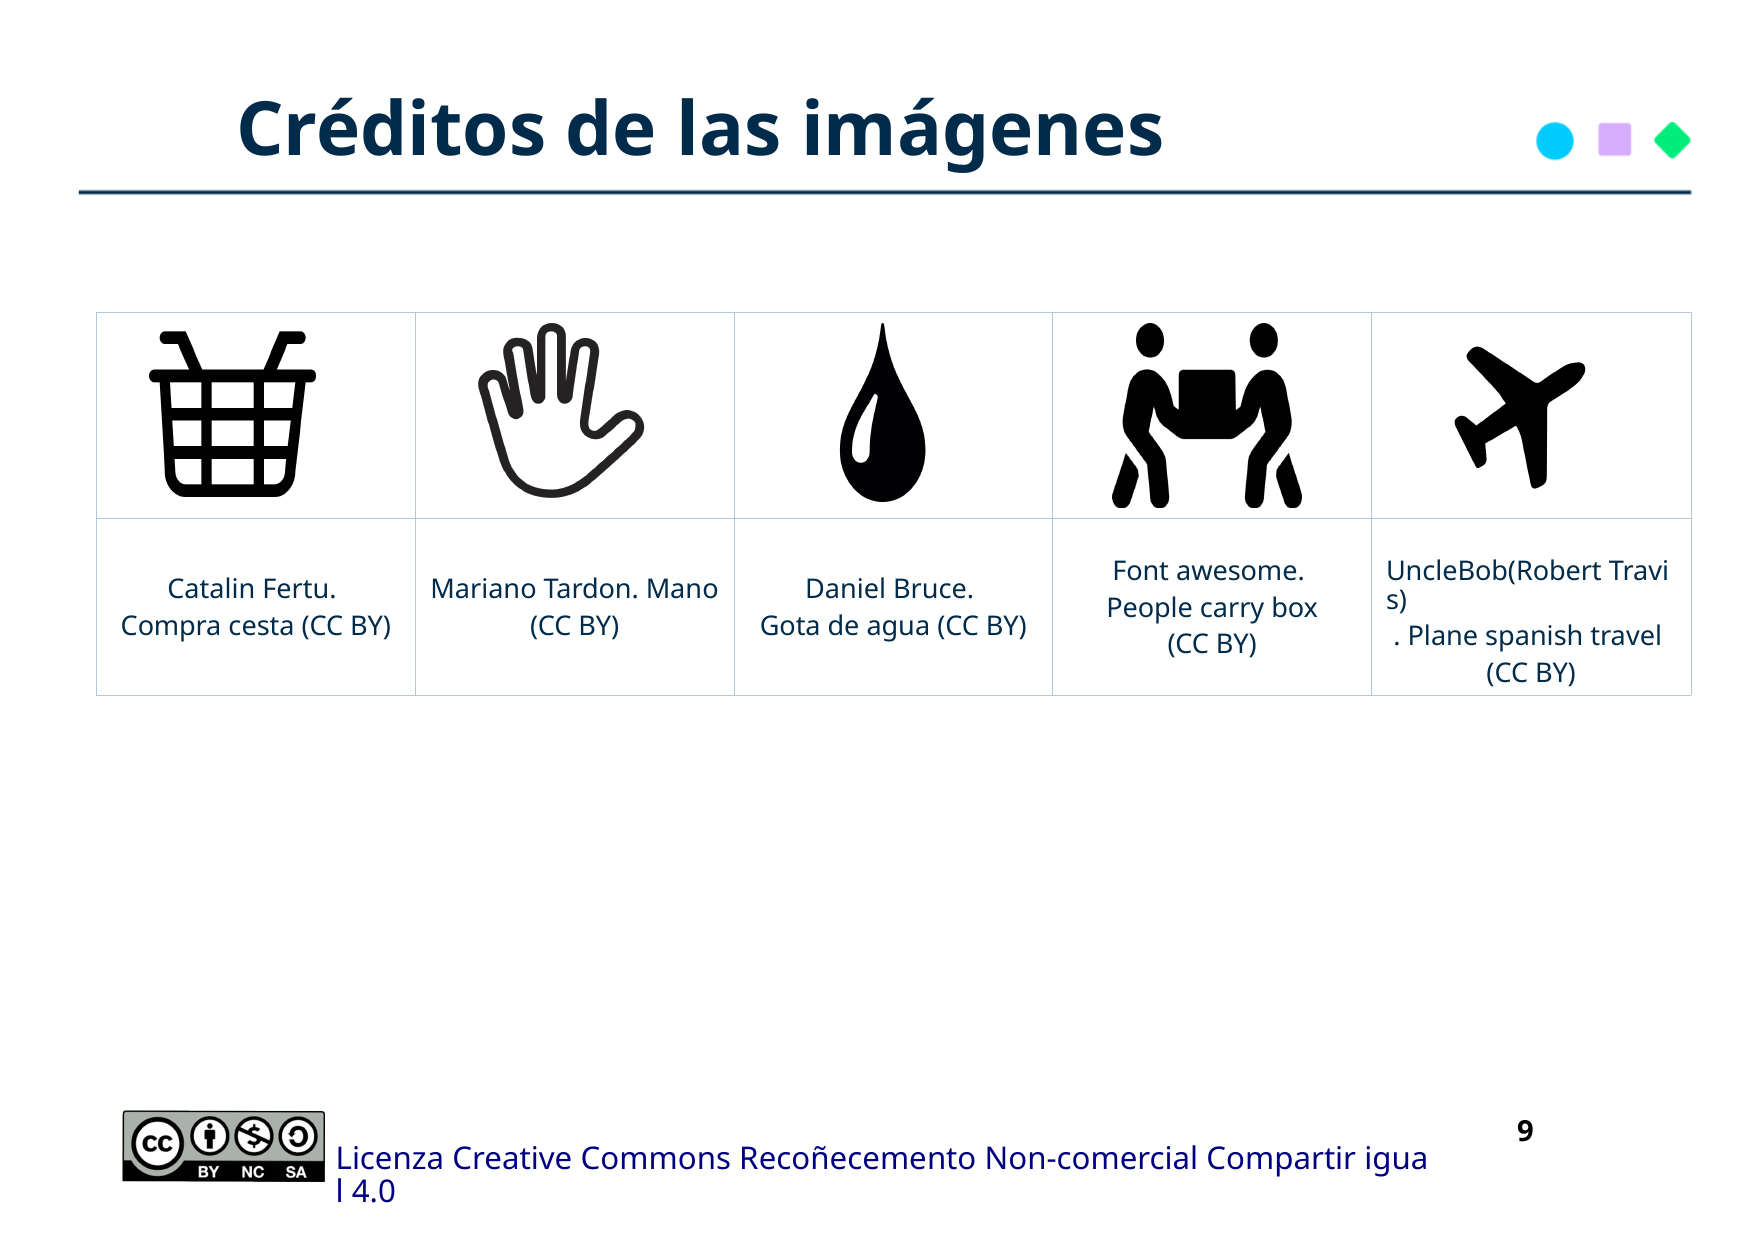

# Créditos de las imágenes
| | | | | |
| --- | --- | --- | --- | --- |
| Catalin Fertu. Compra cesta (CC BY) | Mariano Tardon. Mano (CC BY) | Daniel Bruce. Gota de agua (CC BY) | Font awesome. People carry box (CC BY) | UncleBob(Robert Travis). Plane spanish travel (CC BY) |
Licenza Creative Commons Recoñecemento Non-comercial Compartir igual 4.0